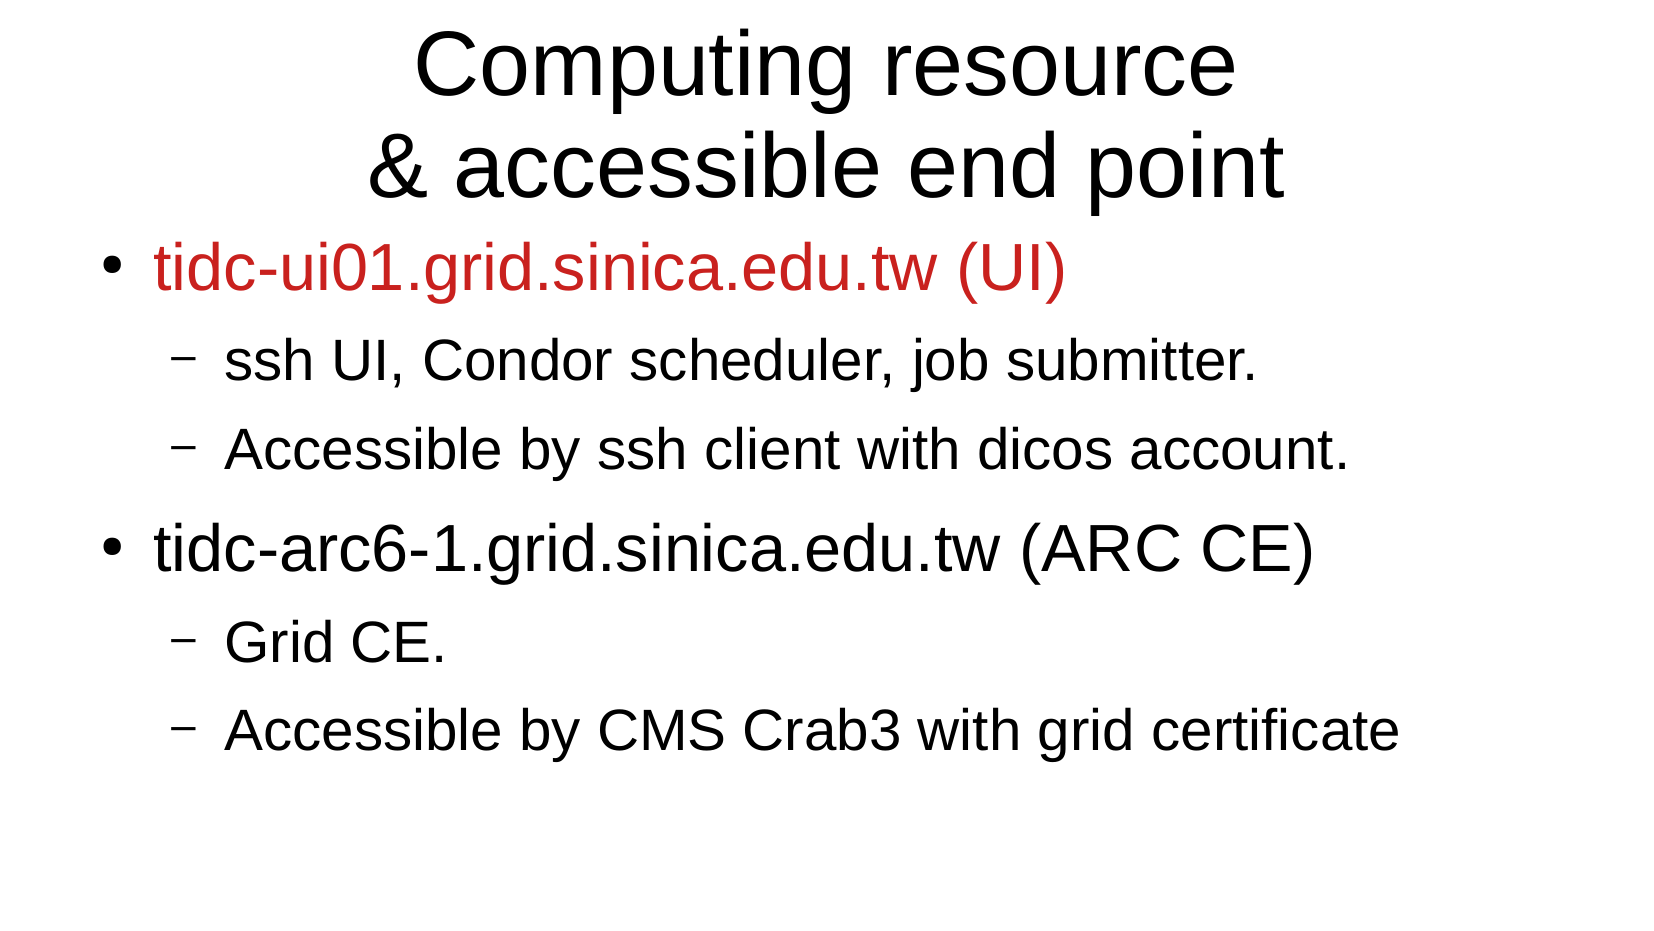

# Computing resource & accessible end point
tidc-ui01.grid.sinica.edu.tw (UI)
ssh UI, Condor scheduler, job submitter.
Accessible by ssh client with dicos account.
tidc-arc6-1.grid.sinica.edu.tw (ARC CE)
Grid CE.
Accessible by CMS Crab3 with grid certificate